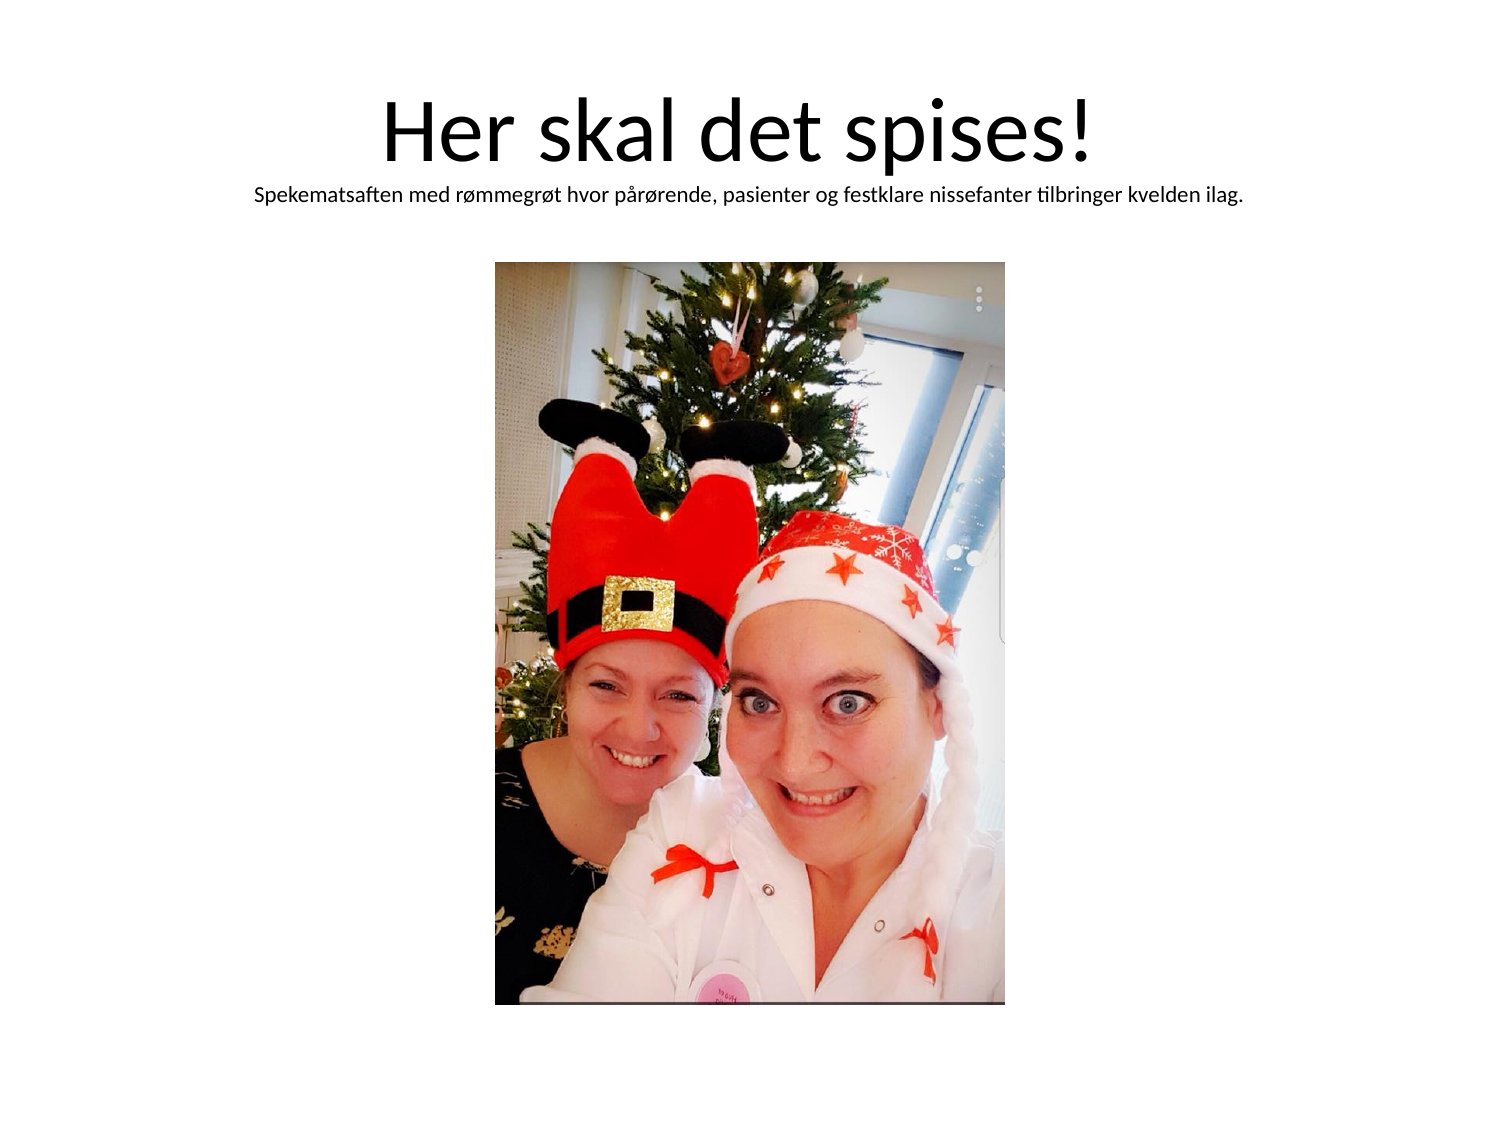

# Her skal det spises! Spekematsaften med rømmegrøt hvor pårørende, pasienter og festklare nissefanter tilbringer kvelden ilag.